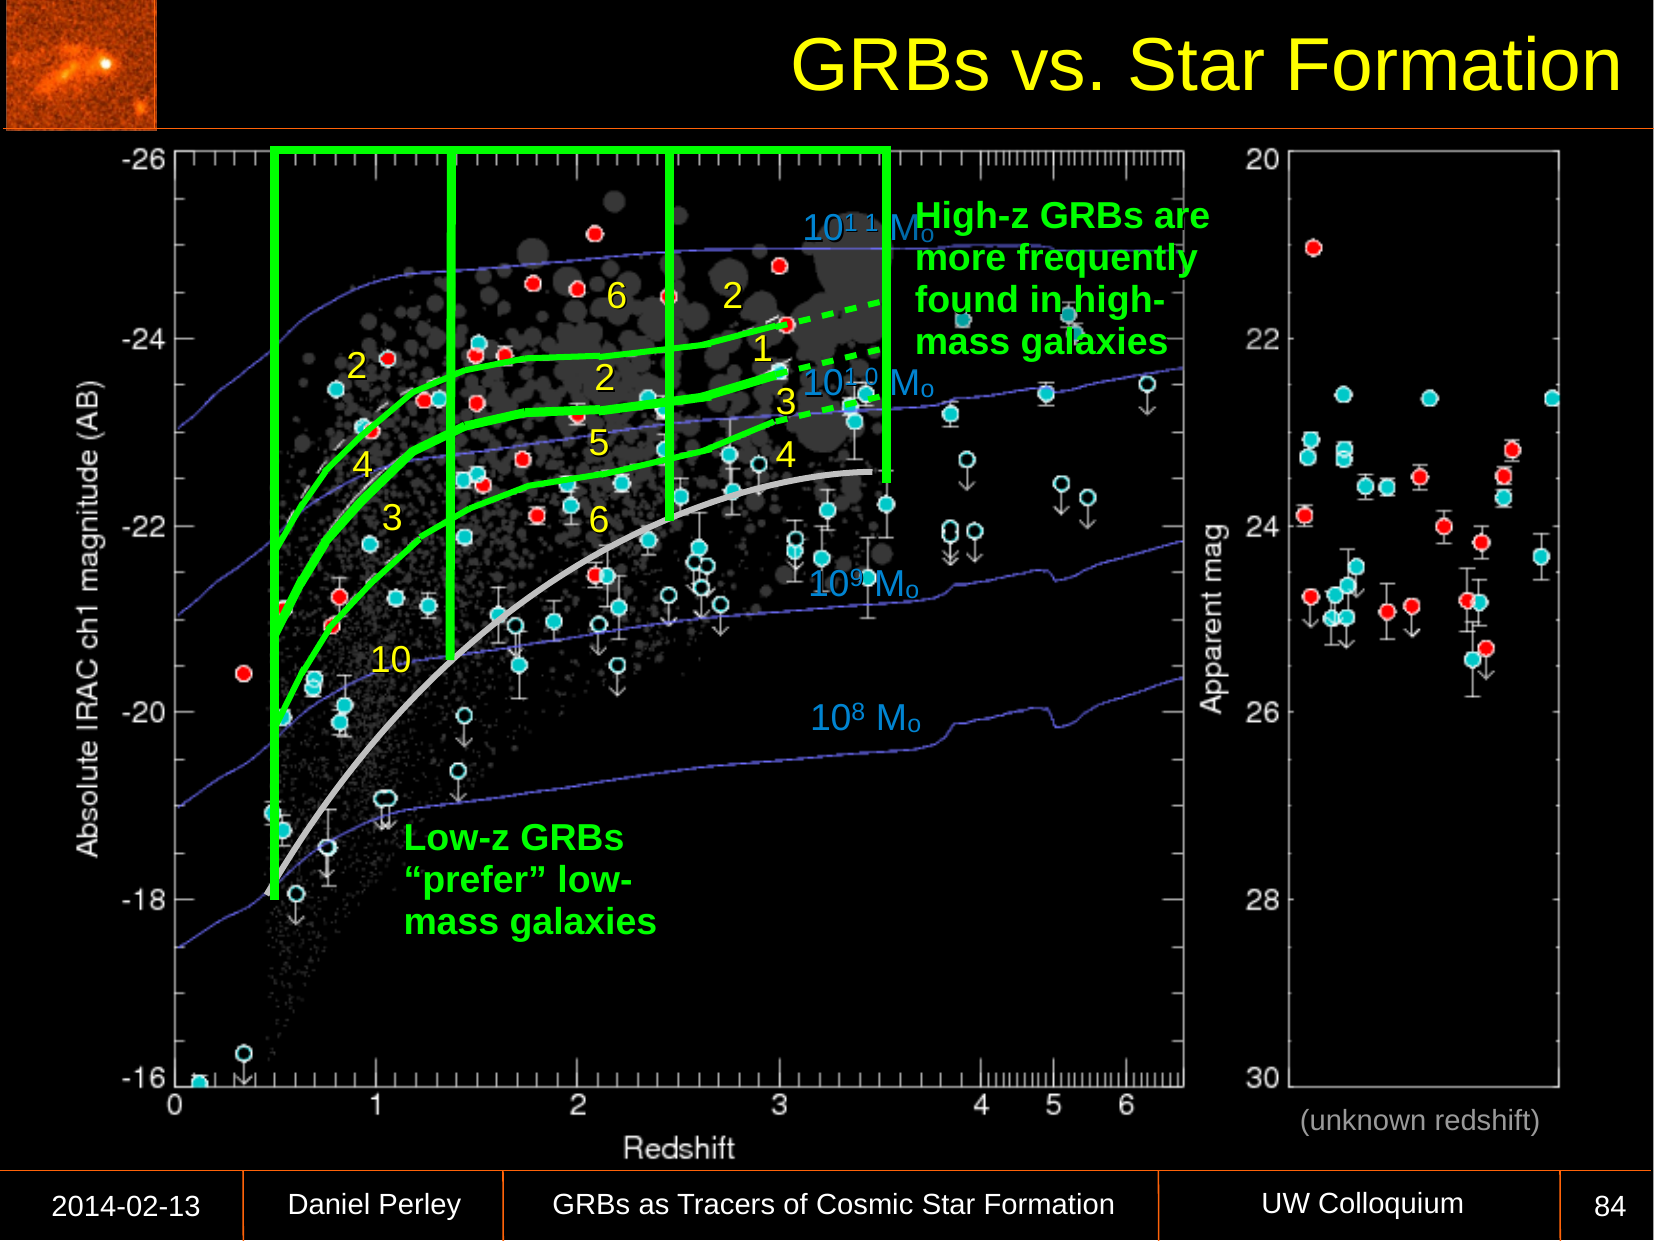

# GRBs vs. Star Formation
High-z GRBs are more frequently found in high-mass galaxies
101 1 Mo
6
2
1
2
2
101 0 Mo
3
5
4
4
3
6
109 Mo
10
108 Mo
Low-z GRBs “prefer” low-mass galaxies
(unknown redshift)
2014-02-13
84